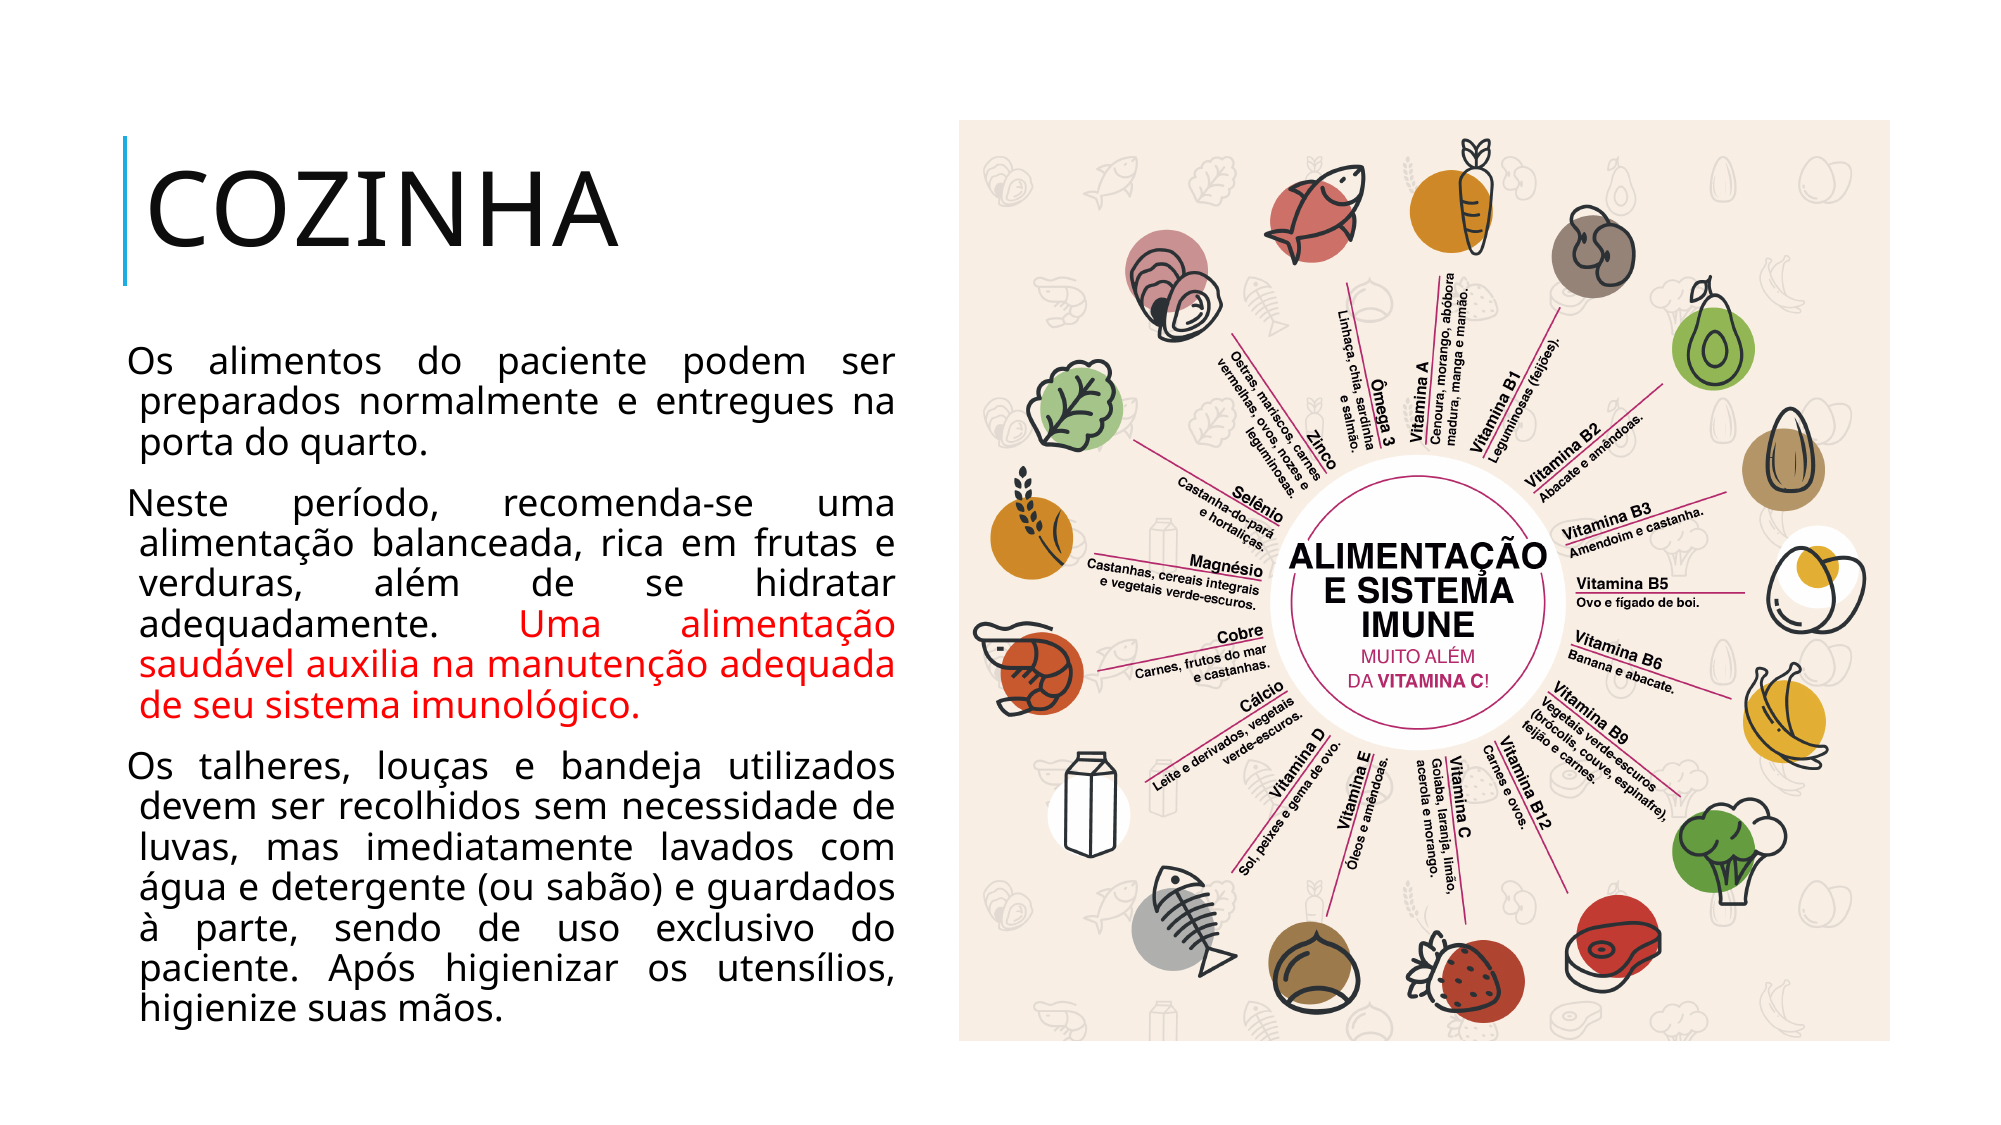

# cozinha
Os alimentos do paciente podem ser preparados normalmente e entregues na porta do quarto.
Neste período, recomenda-se uma alimentação balanceada, rica em frutas e verduras, além de se hidratar adequadamente. Uma alimentação saudável auxilia na manutenção adequada de seu sistema imunológico.
Os talheres, louças e bandeja utilizados devem ser recolhidos sem necessidade de luvas, mas imediatamente lavados com água e detergente (ou sabão) e guardados à parte, sendo de uso exclusivo do paciente. Após higienizar os utensílios, higienize suas mãos.